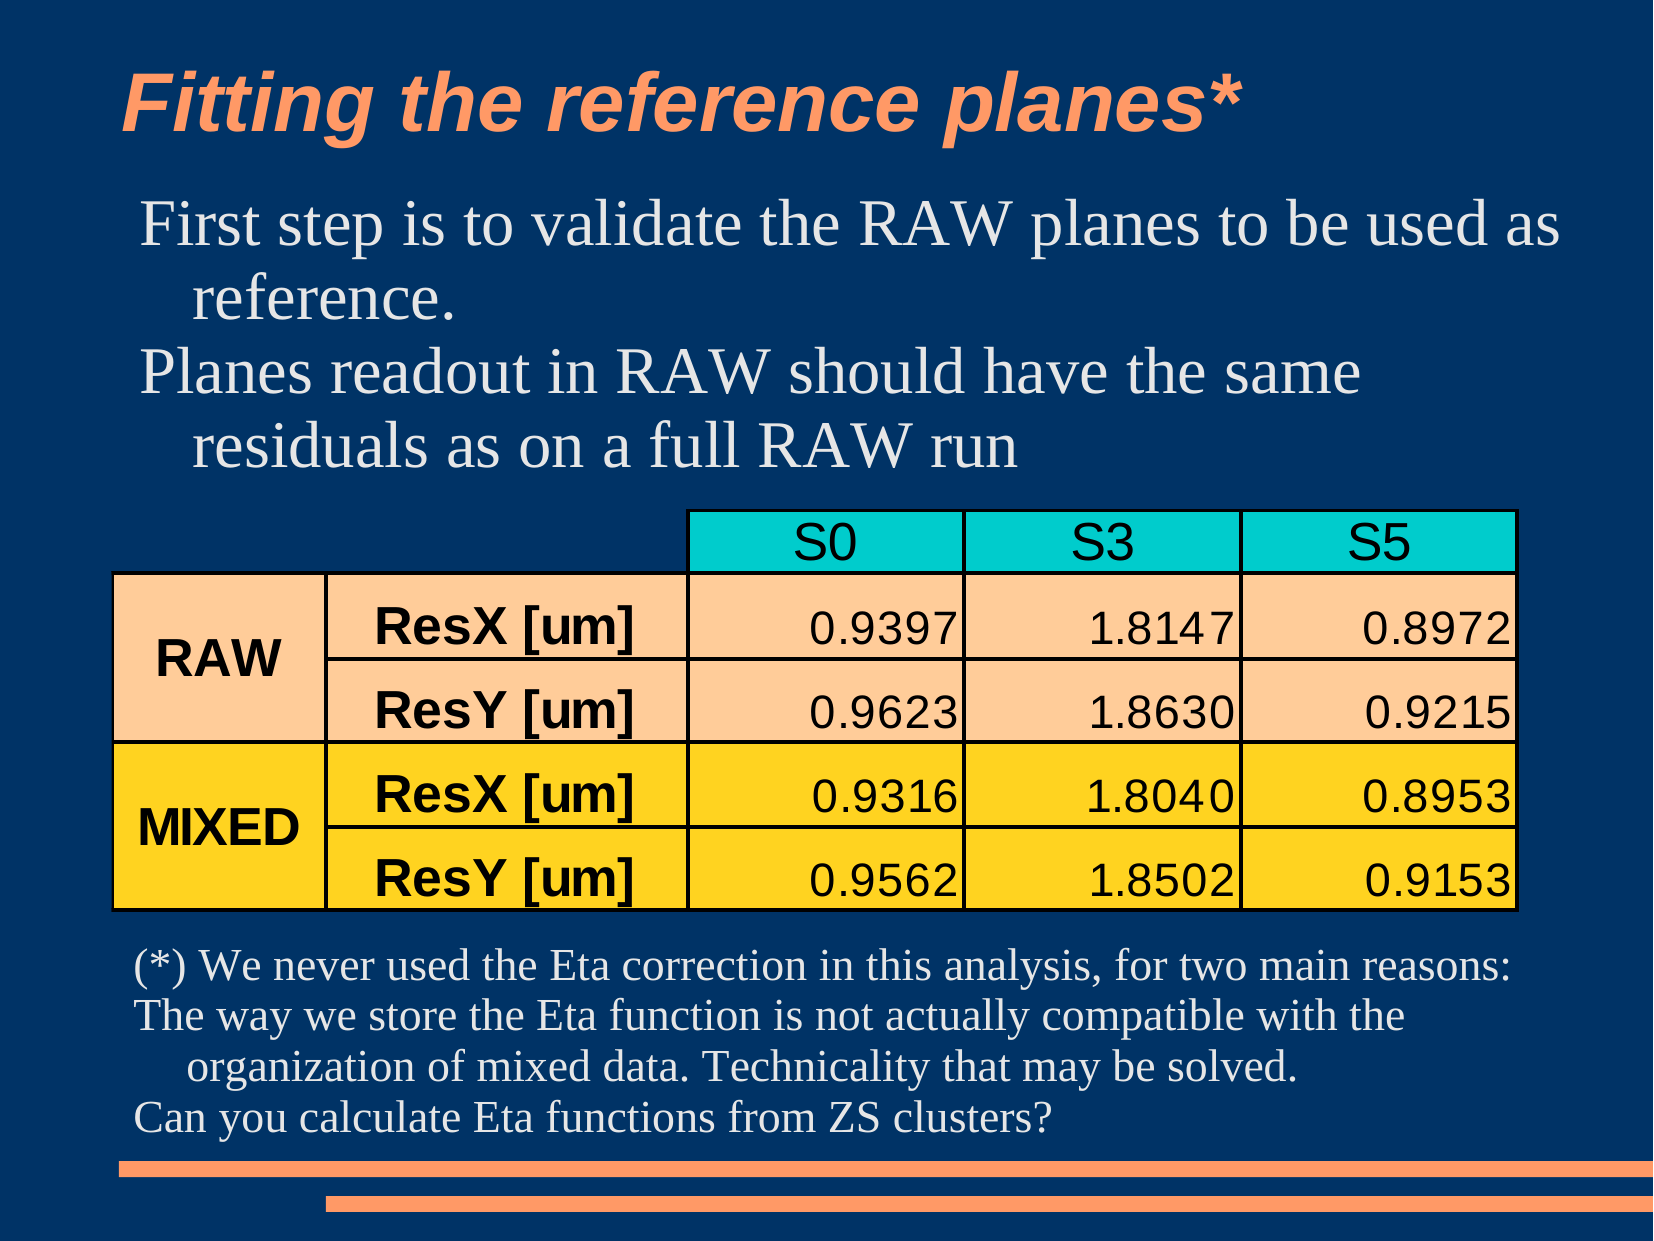

# Fitting the reference planes*
First step is to validate the RAW planes to be used as reference.
Planes readout in RAW should have the same residuals as on a full RAW run
(*) We never used the Eta correction in this analysis, for two main reasons:
The way we store the Eta function is not actually compatible with the organization of mixed data. Technicality that may be solved.
Can you calculate Eta functions from ZS clusters?